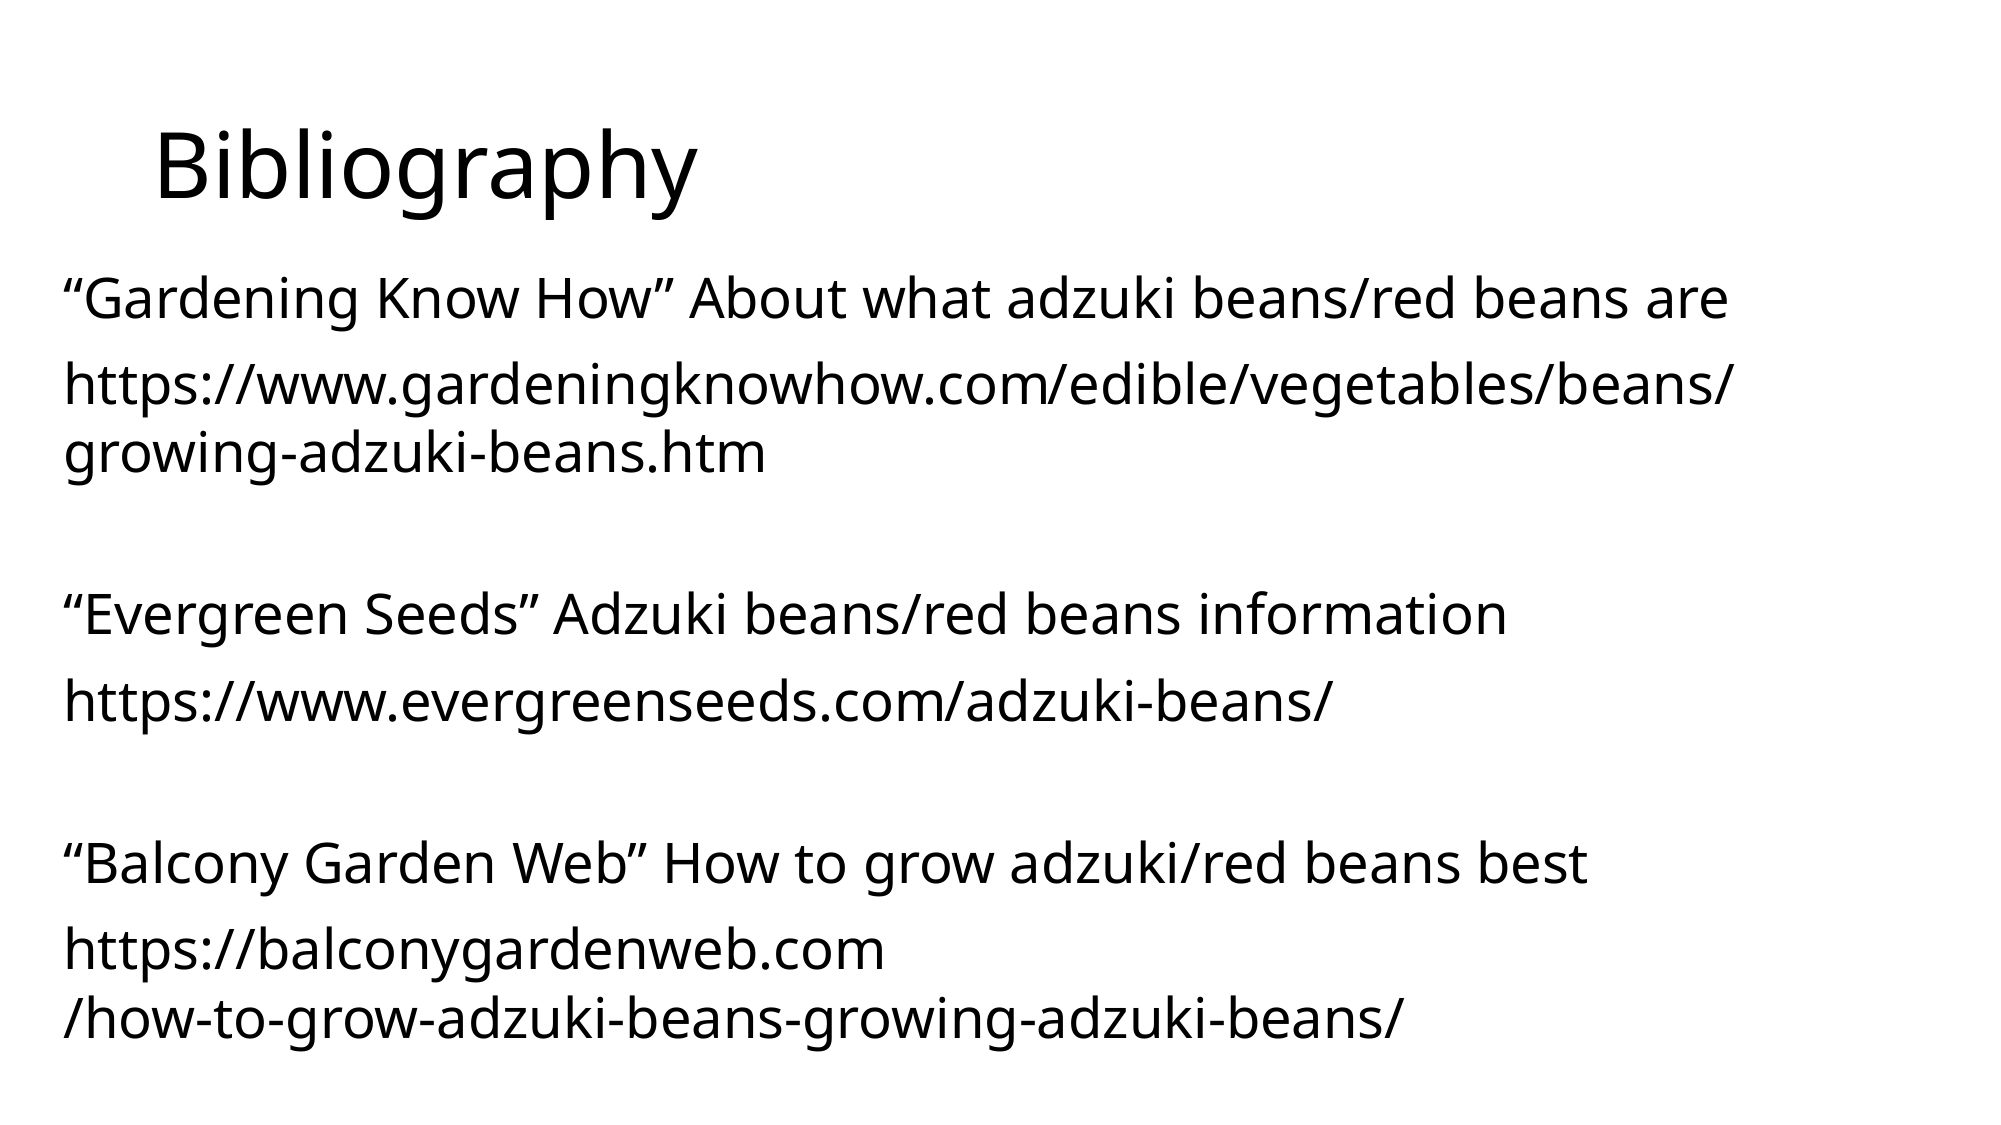

# Bibliography
“Gardening Know How” About what adzuki beans/red beans are
https://www.gardeningknowhow.com/edible/vegetables/beans/growing-adzuki-beans.htm
“Evergreen Seeds” Adzuki beans/red beans information
https://www.evergreenseeds.com/adzuki-beans/
“Balcony Garden Web” How to grow adzuki/red beans best
https://balconygardenweb.com/how-to-grow-adzuki-beans-growing-adzuki-beans/